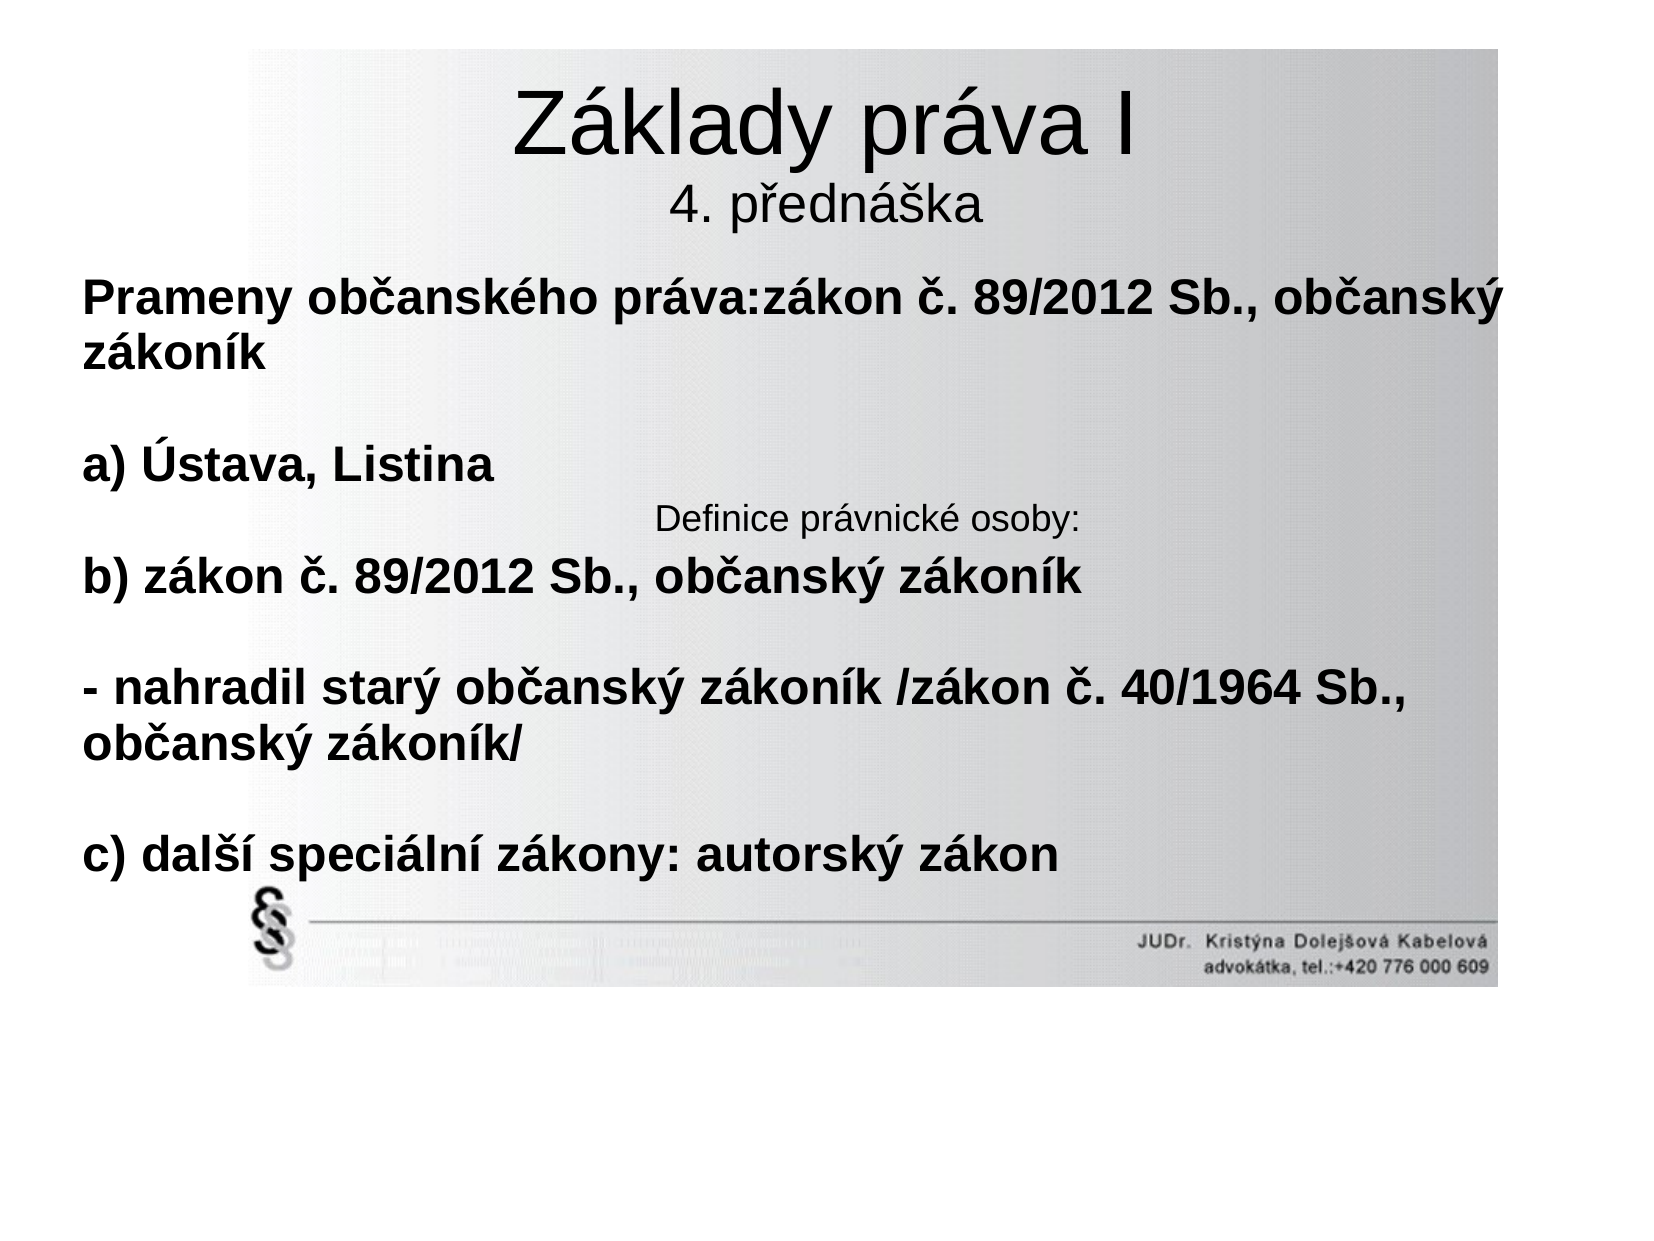

Prameny občanského práva:zákon č. 89/2012 Sb., občanský zákoník
a) Ústava, Listina
b) zákon č. 89/2012 Sb., občanský zákoník
- nahradil starý občanský zákoník /zákon č. 40/1964 Sb., občanský zákoník/
c) další speciální zákony: autorský zákon
# Základy práva I 4. přednáška